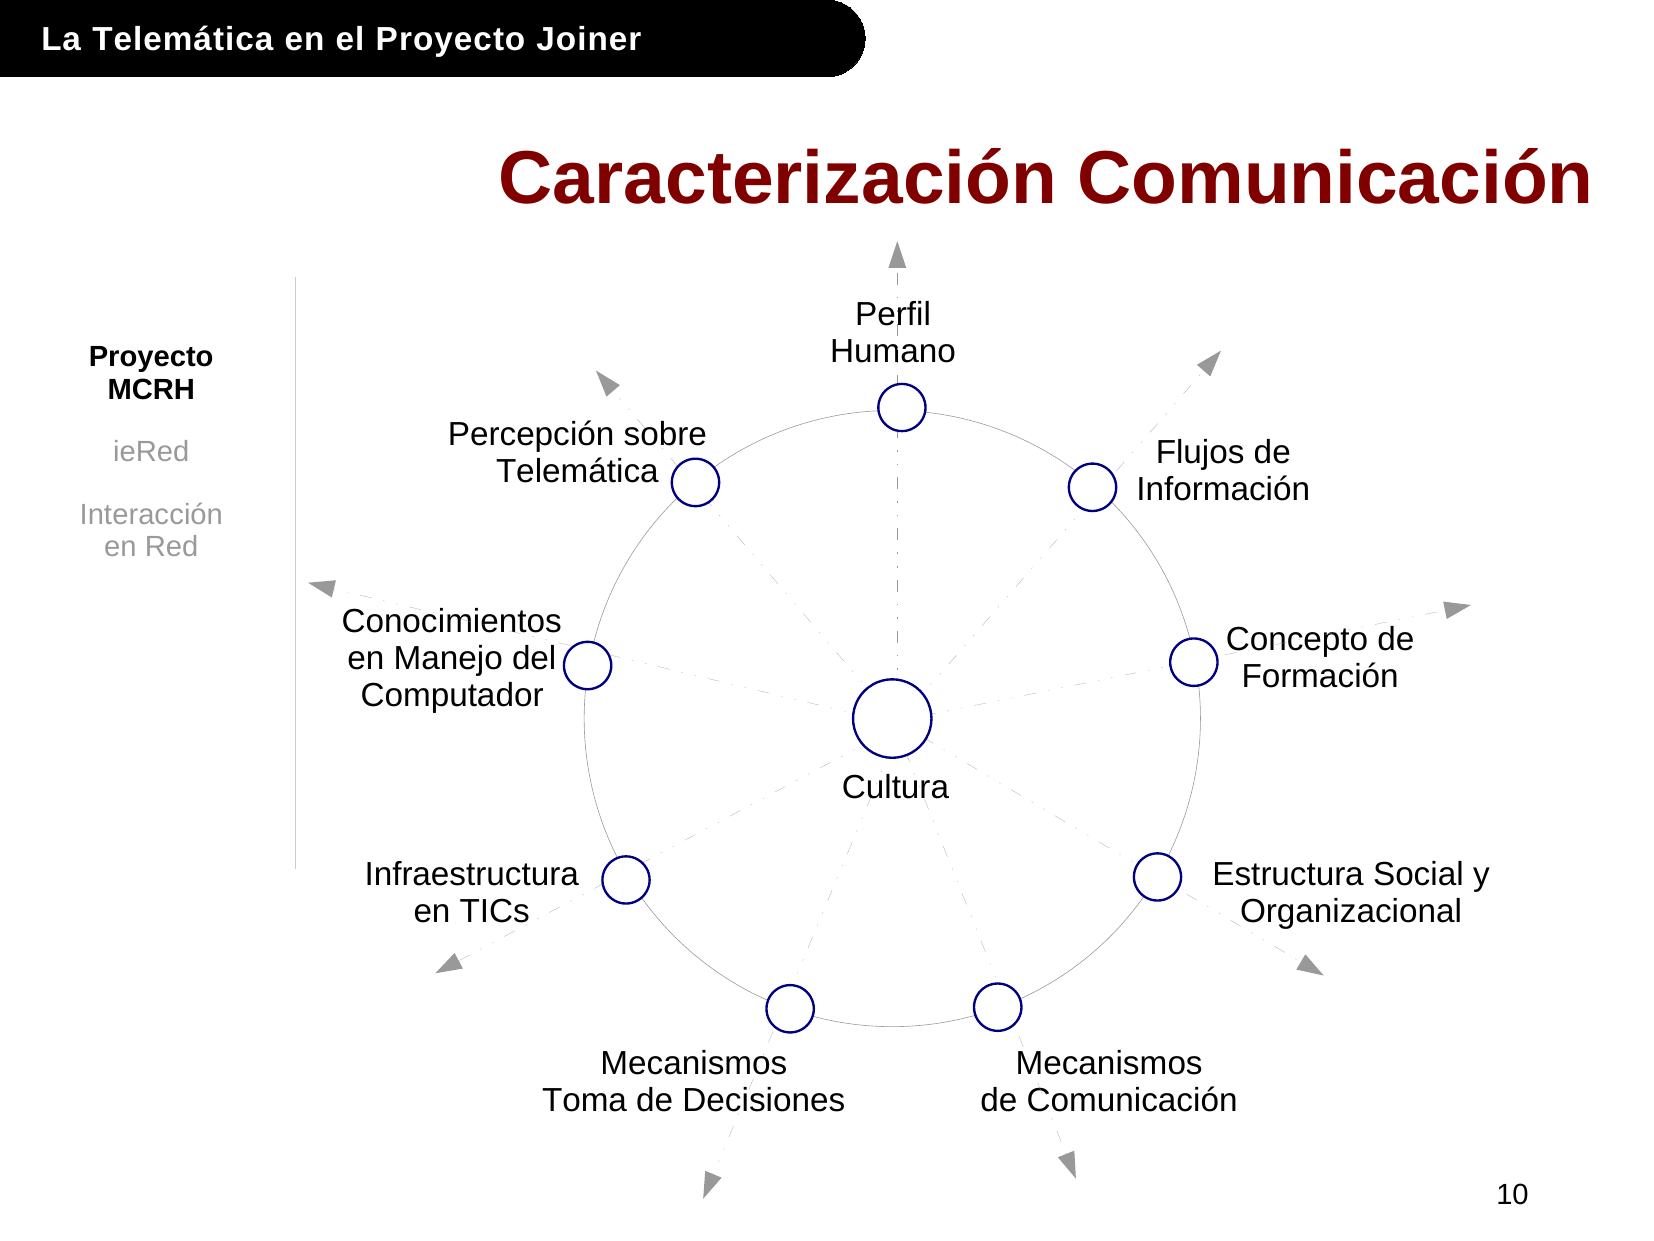

# Caracterización Comunicación
Proyecto
MCRH
ieRed
Interacción
en Red
Perfil
Humano
Percepción sobre
Telemática
Flujos de
Información
Conocimientos
en Manejo del
Computador
Concepto de
Formación
Cultura
Infraestructura
en TICs
Estructura Social y
Organizacional
Mecanismos
Toma de Decisiones
Mecanismos
de Comunicación